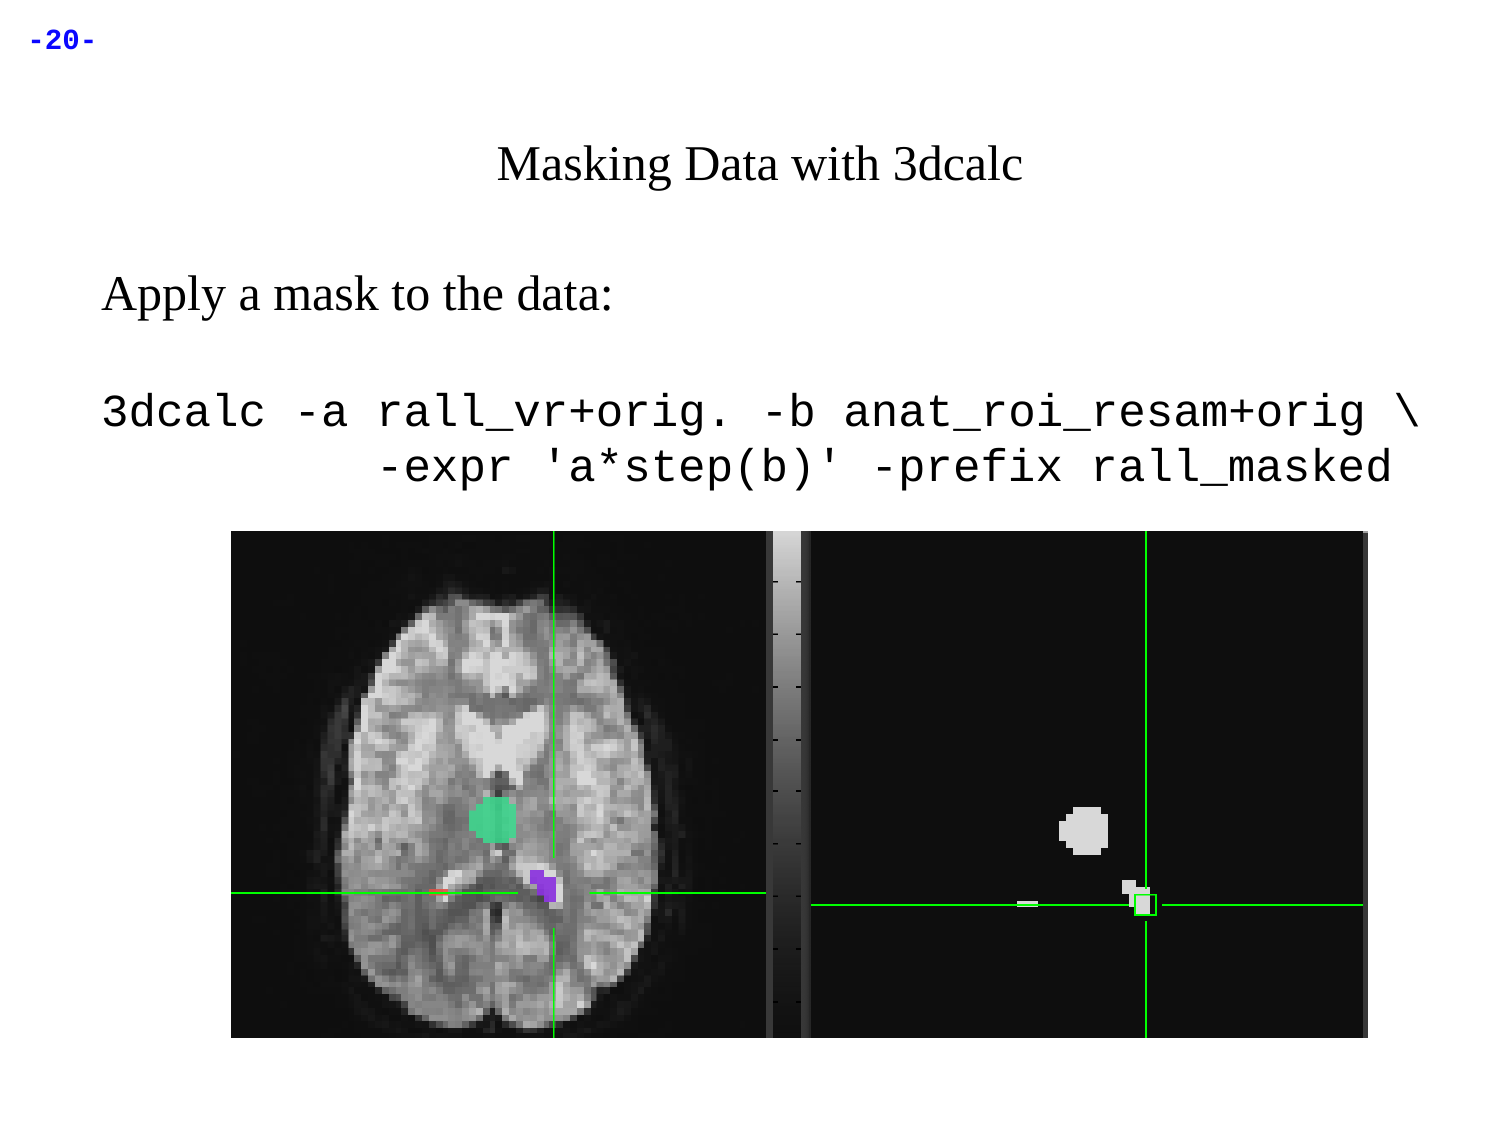

Masking Data with 3dcalc
Apply a mask to the data:
3dcalc -a rall_vr+orig. -b anat_roi_resam+orig \
 -expr 'a*step(b)' -prefix rall_masked